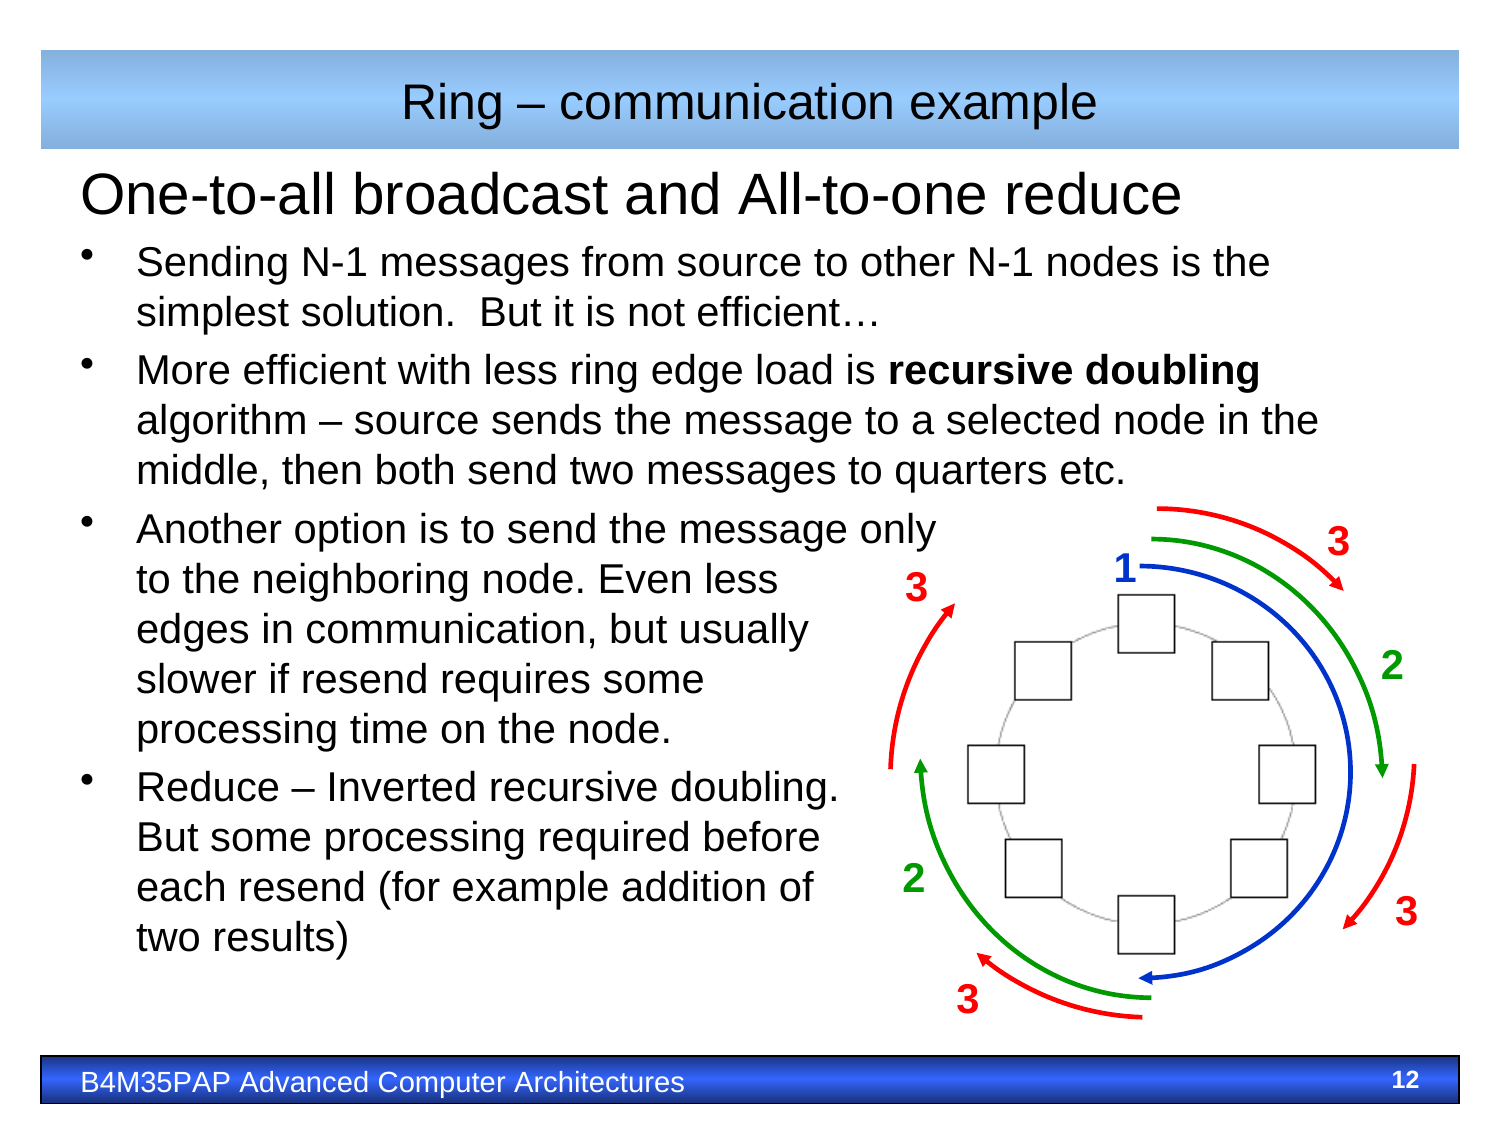

# Ring – communication example
One-to-all broadcast and All-to-one reduce
Sending N-1 messages from source to other N-1 nodes is the simplest solution. But it is not efficient…
More efficient with less ring edge load is recursive doubling algorithm – source sends the message to a selected node in the middle, then both send two messages to quarters etc.
Another option is to send the message only
to the neighboring node. Even less
edges in communication, but usually
slower if resend requires some
processing time on the node.
Reduce – Inverted recursive doubling.
But some processing required before
each resend (for example addition of
two results)
3
1
3
2
2
3
3